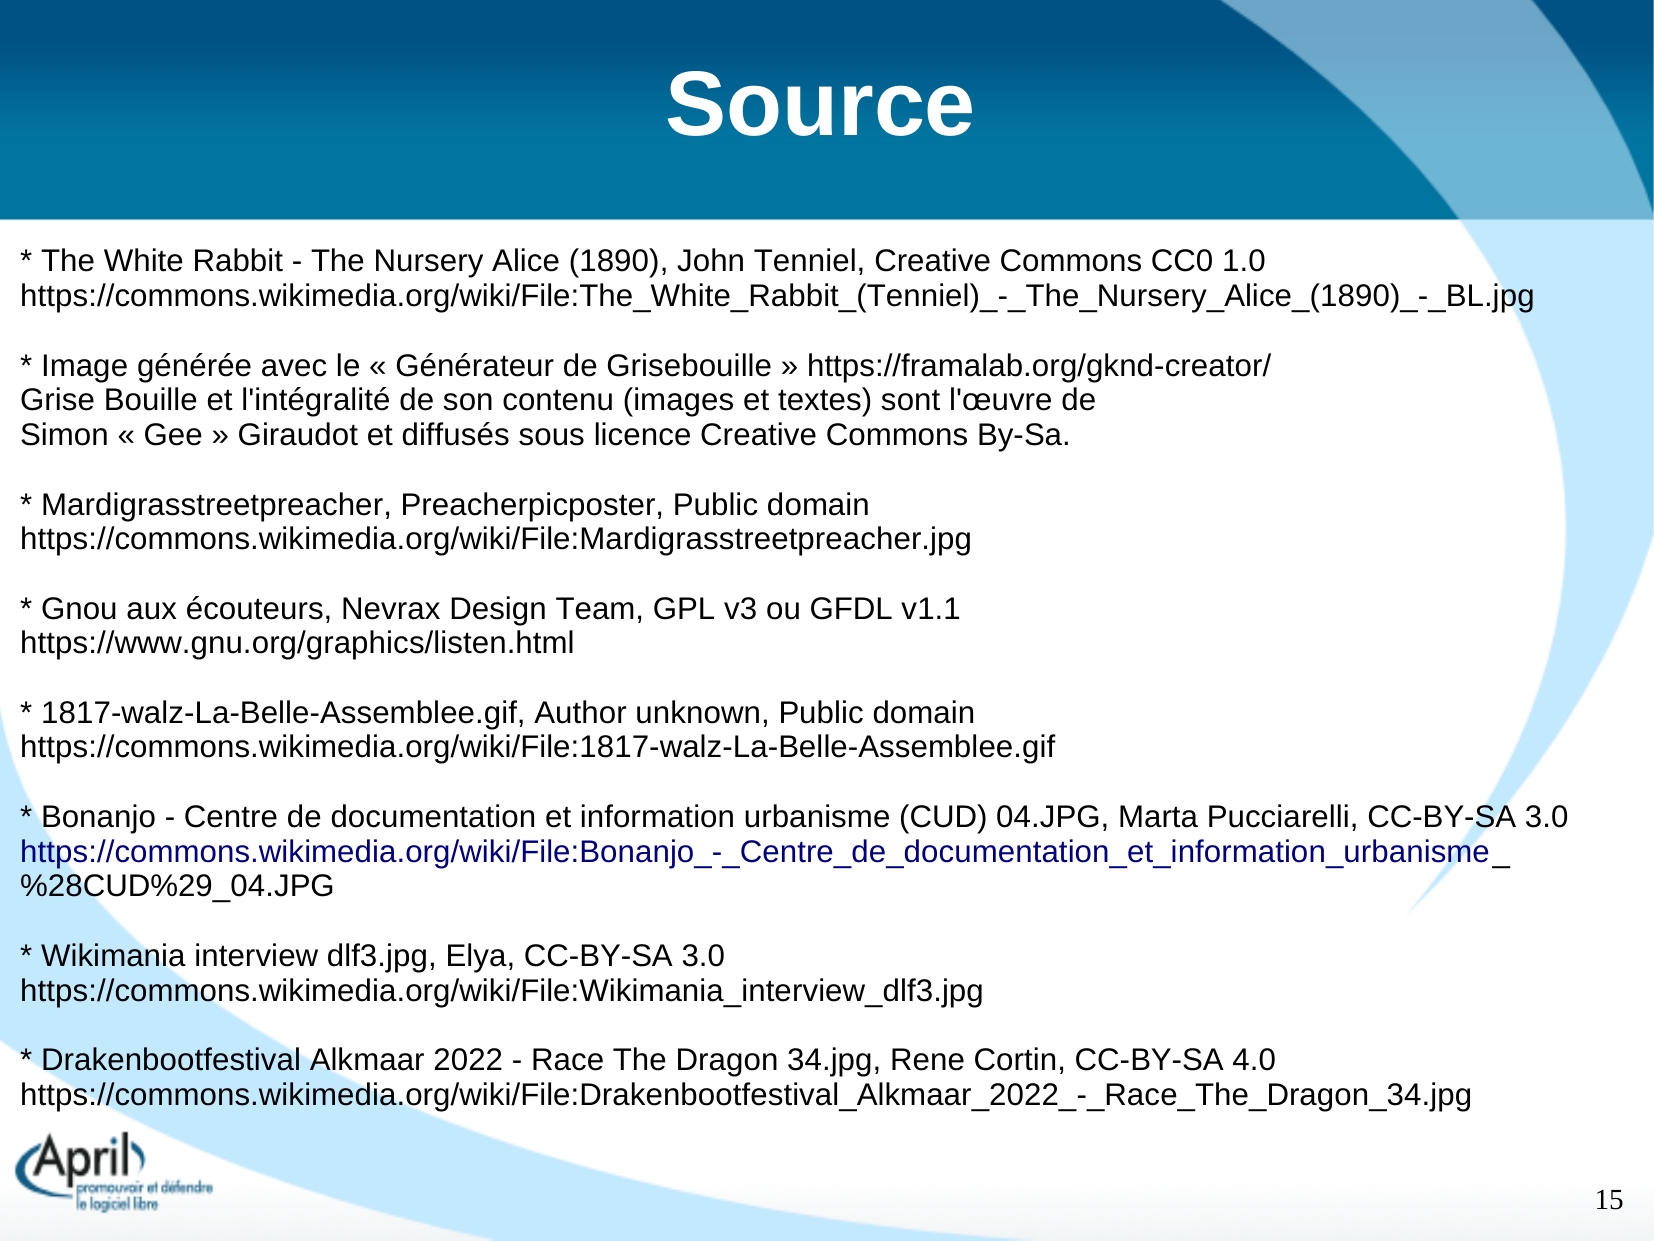

# Source
* The White Rabbit - The Nursery Alice (1890), John Tenniel, Creative Commons CC0 1.0
https://commons.wikimedia.org/wiki/File:The_White_Rabbit_(Tenniel)_-_The_Nursery_Alice_(1890)_-_BL.jpg
* Image générée avec le « Générateur de Grisebouille » https://framalab.org/gknd-creator/
Grise Bouille et l'intégralité de son contenu (images et textes) sont l'œuvre de
Simon « Gee » Giraudot et diffusés sous licence Creative Commons By-Sa.
* Mardigrasstreetpreacher, Preacherpicposter, Public domain
https://commons.wikimedia.org/wiki/File:Mardigrasstreetpreacher.jpg
* Gnou aux écouteurs, Nevrax Design Team, GPL v3 ou GFDL v1.1
https://www.gnu.org/graphics/listen.html
* 1817-walz-La-Belle-Assemblee.gif, Author unknown, Public domain
https://commons.wikimedia.org/wiki/File:1817-walz-La-Belle-Assemblee.gif
* Bonanjo - Centre de documentation et information urbanisme (CUD) 04.JPG, Marta Pucciarelli, CC-BY-SA 3.0
https://commons.wikimedia.org/wiki/File:Bonanjo_-_Centre_de_documentation_et_information_urbanisme_
%28CUD%29_04.JPG
* Wikimania interview dlf3.jpg, Elya, CC-BY-SA 3.0
https://commons.wikimedia.org/wiki/File:Wikimania_interview_dlf3.jpg
* Drakenbootfestival Alkmaar 2022 - Race The Dragon 34.jpg, Rene Cortin, CC-BY-SA 4.0
https://commons.wikimedia.org/wiki/File:Drakenbootfestival_Alkmaar_2022_-_Race_The_Dragon_34.jpg
15